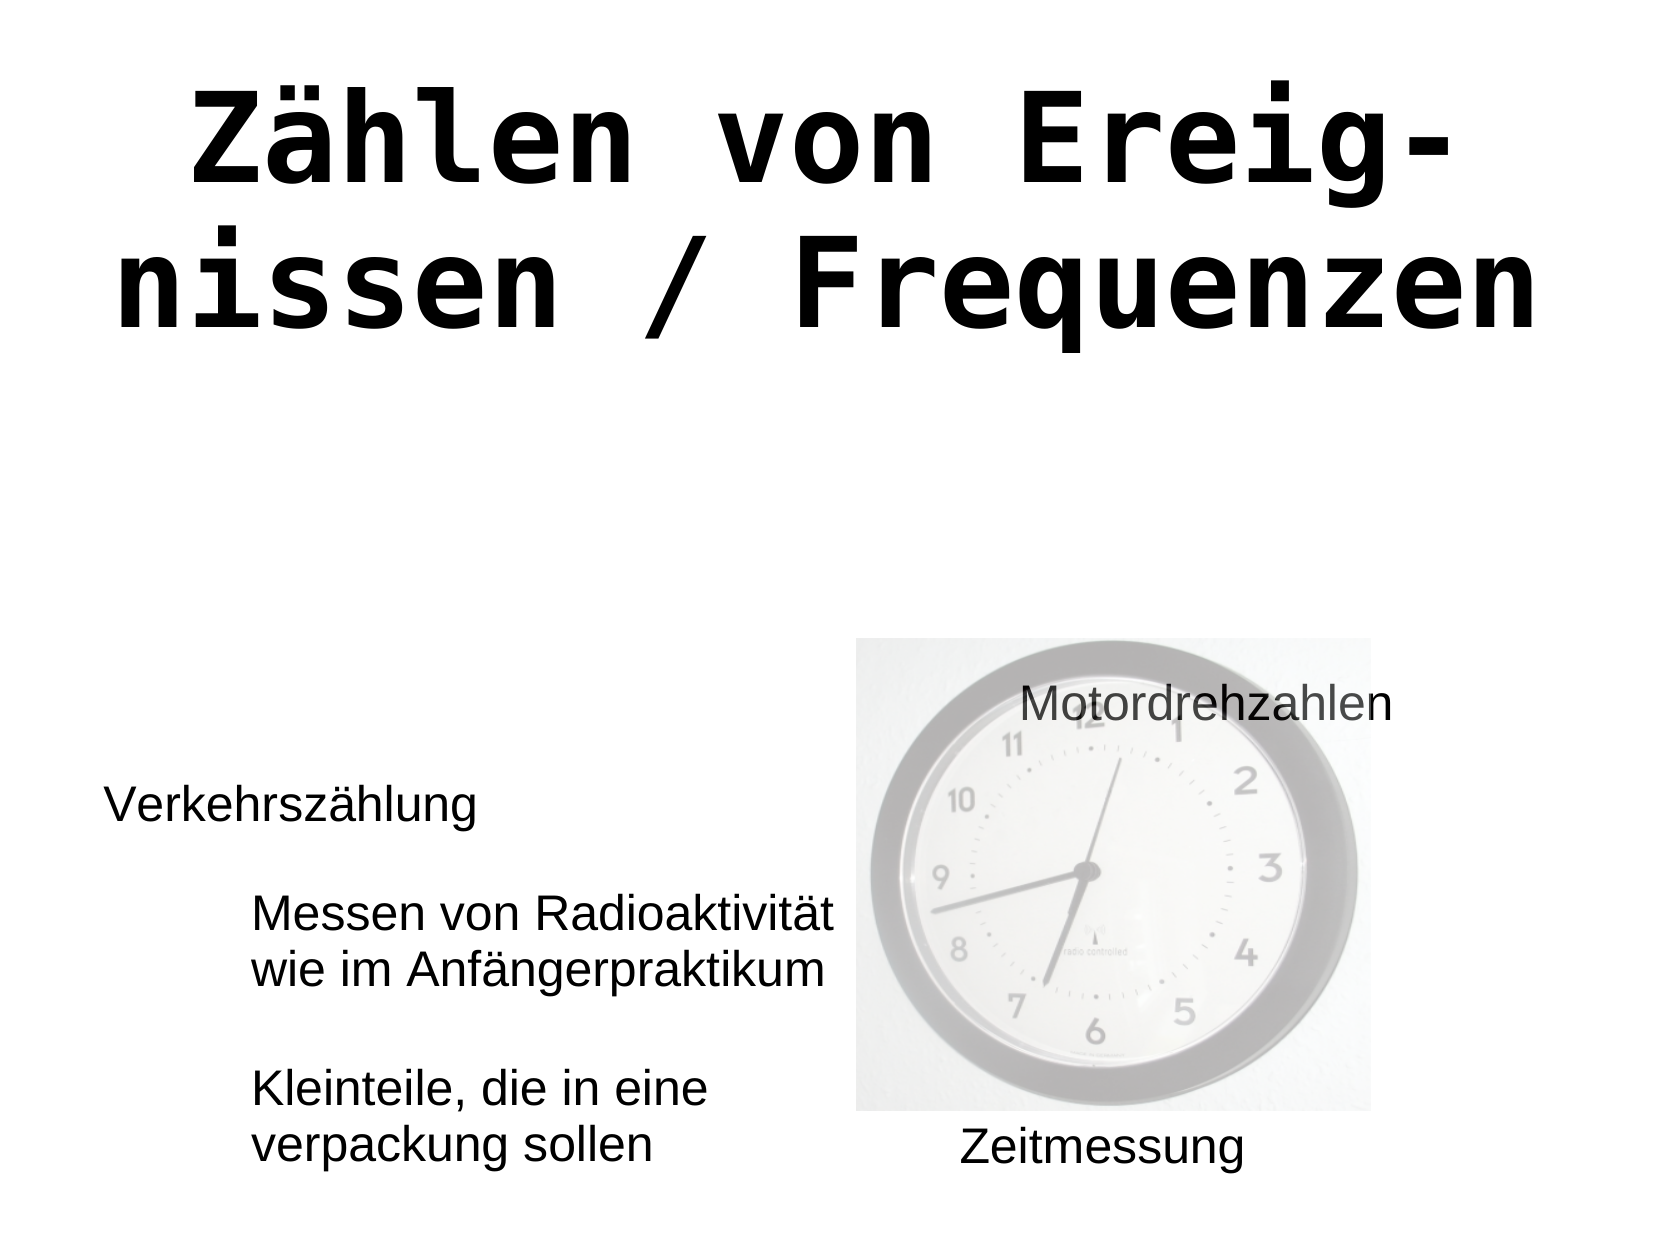

Zählen von Ereig-nissen / Frequenzen
Zeitmessung
Motordrehzahlen
Verkehrszählung
Messen von Radioaktivität wie im Anfängerpraktikum
Kleinteile, die in eine verpackung sollen